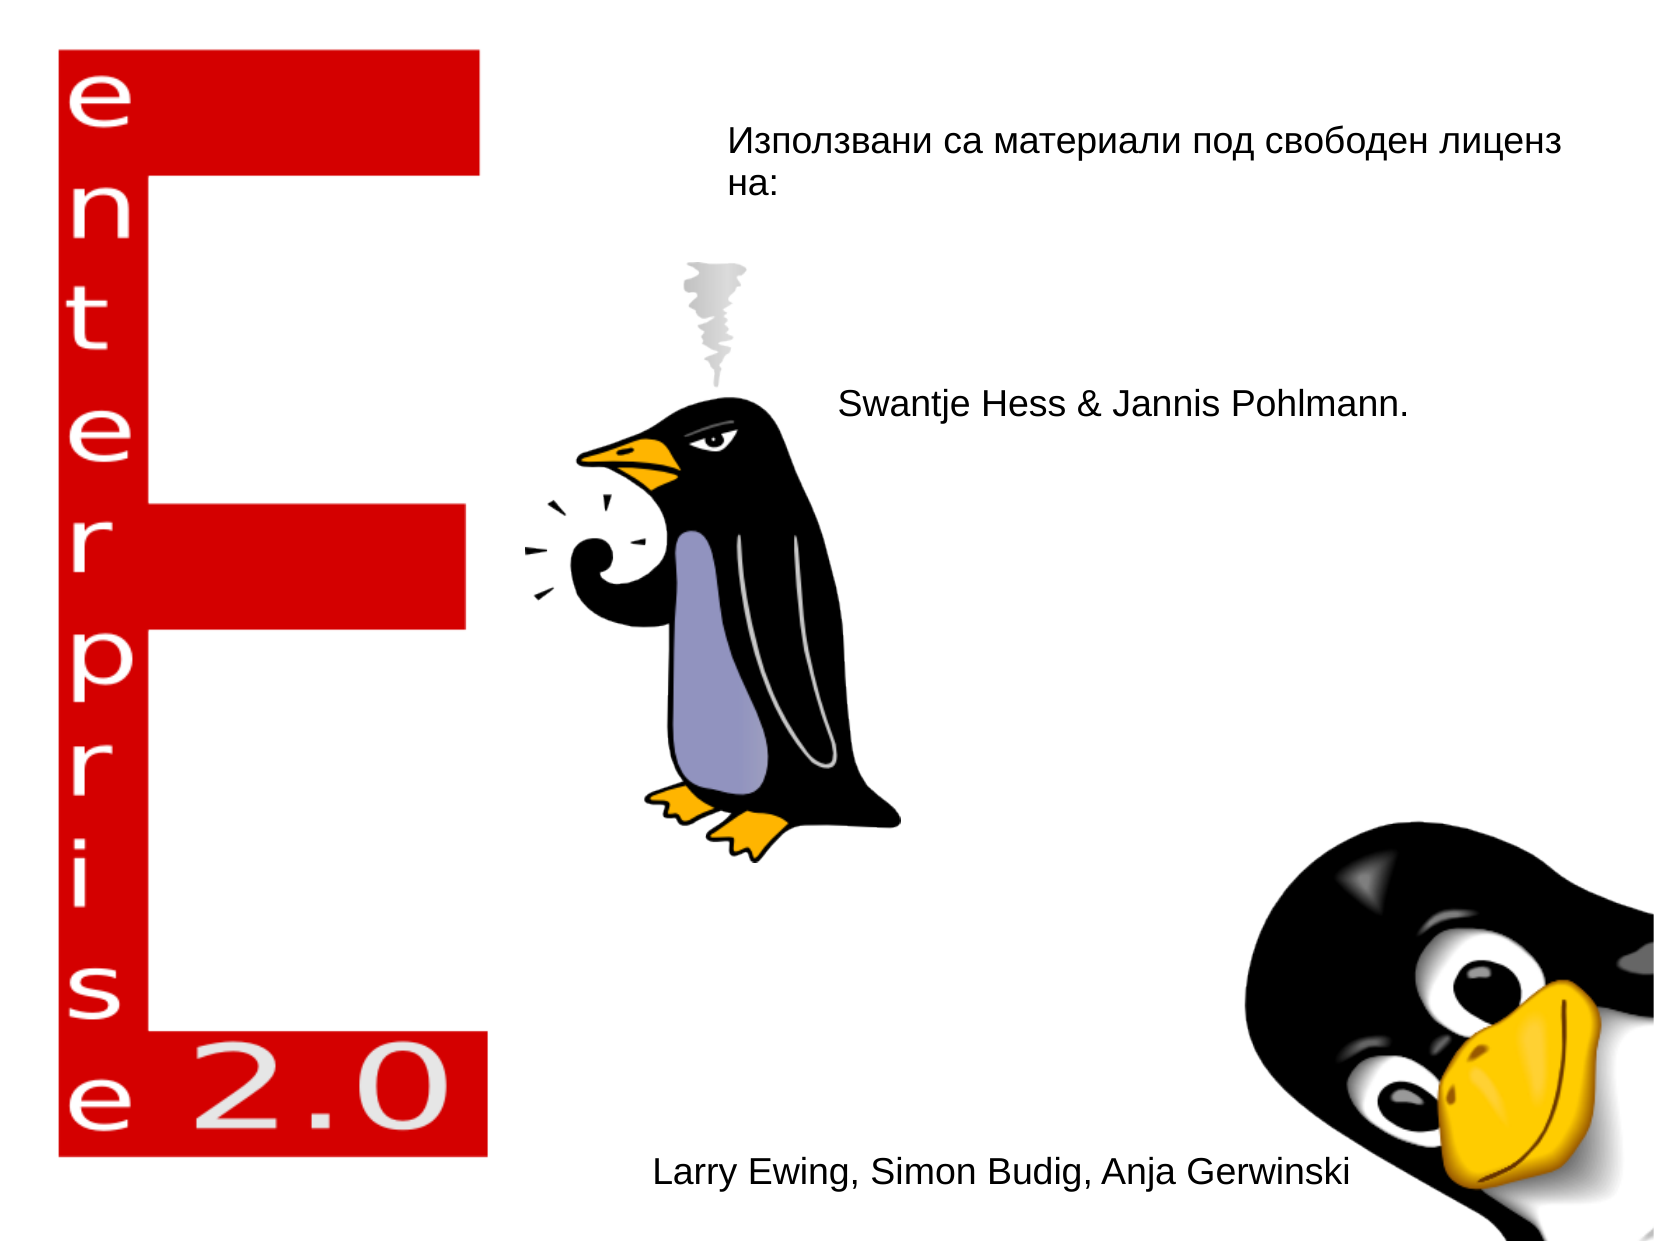

Използвани са материали под свободен лиценз
на:
Swantje Hess & Jannis Pohlmann.
Larry Ewing, Simon Budig, Anja Gerwinski